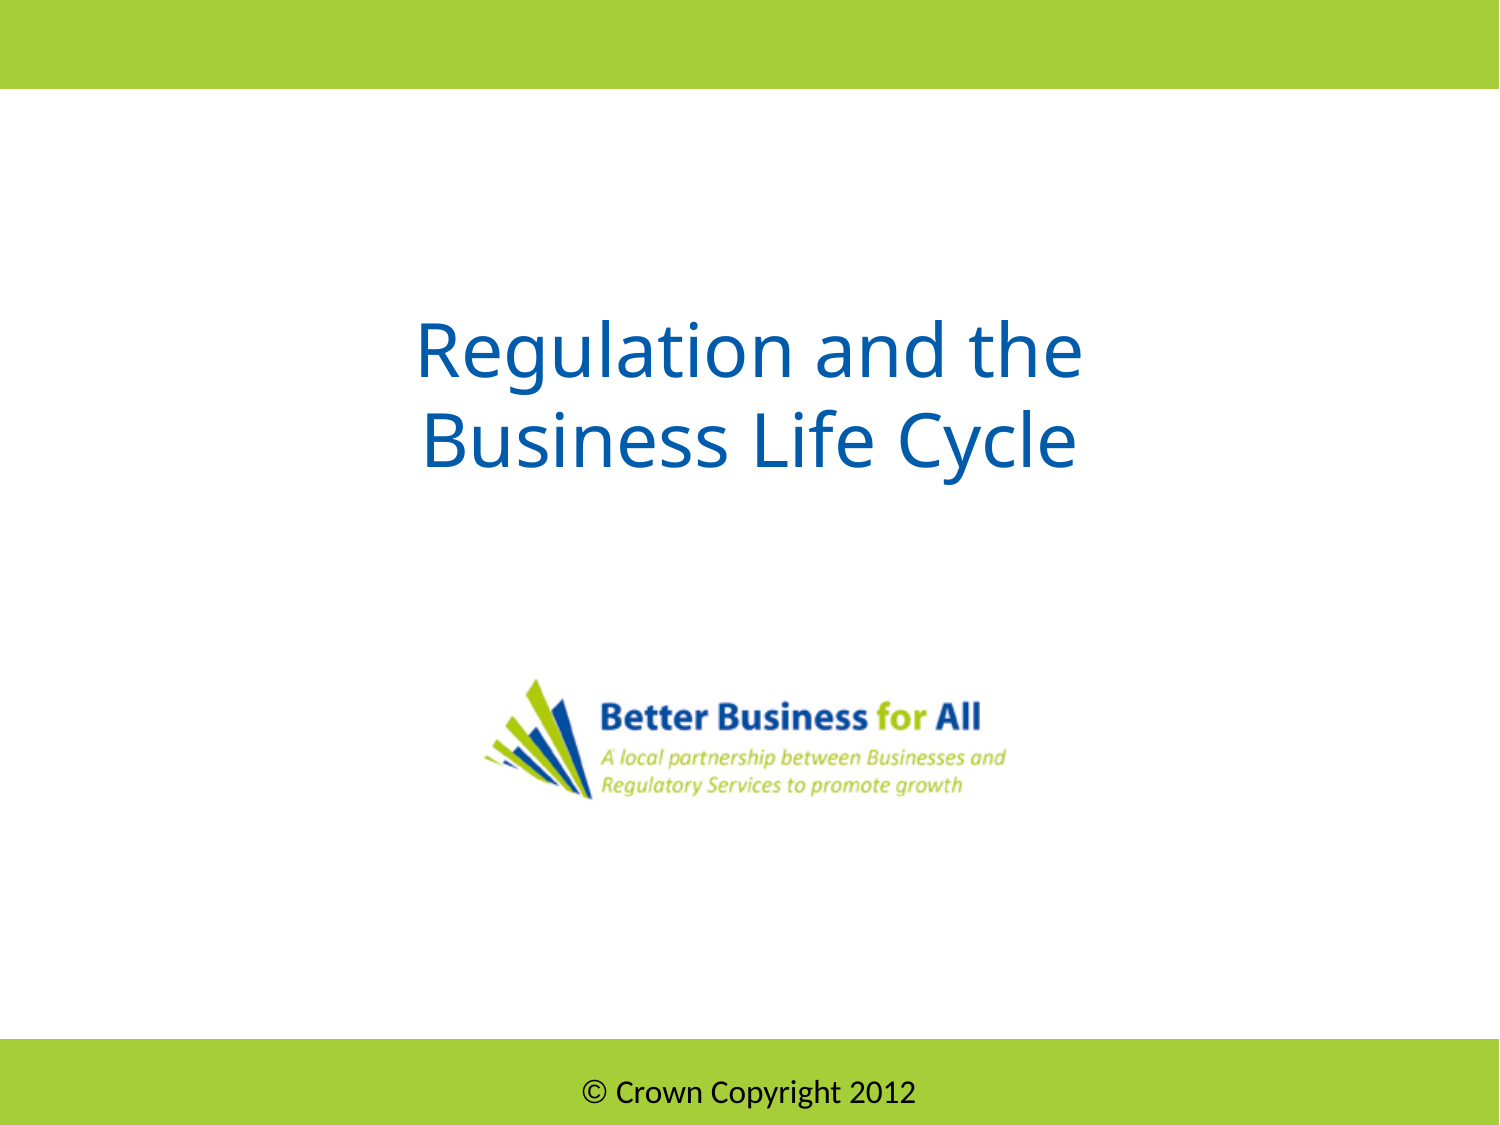

Regulation and the
Business Life Cycle
© Crown Copyright 2012